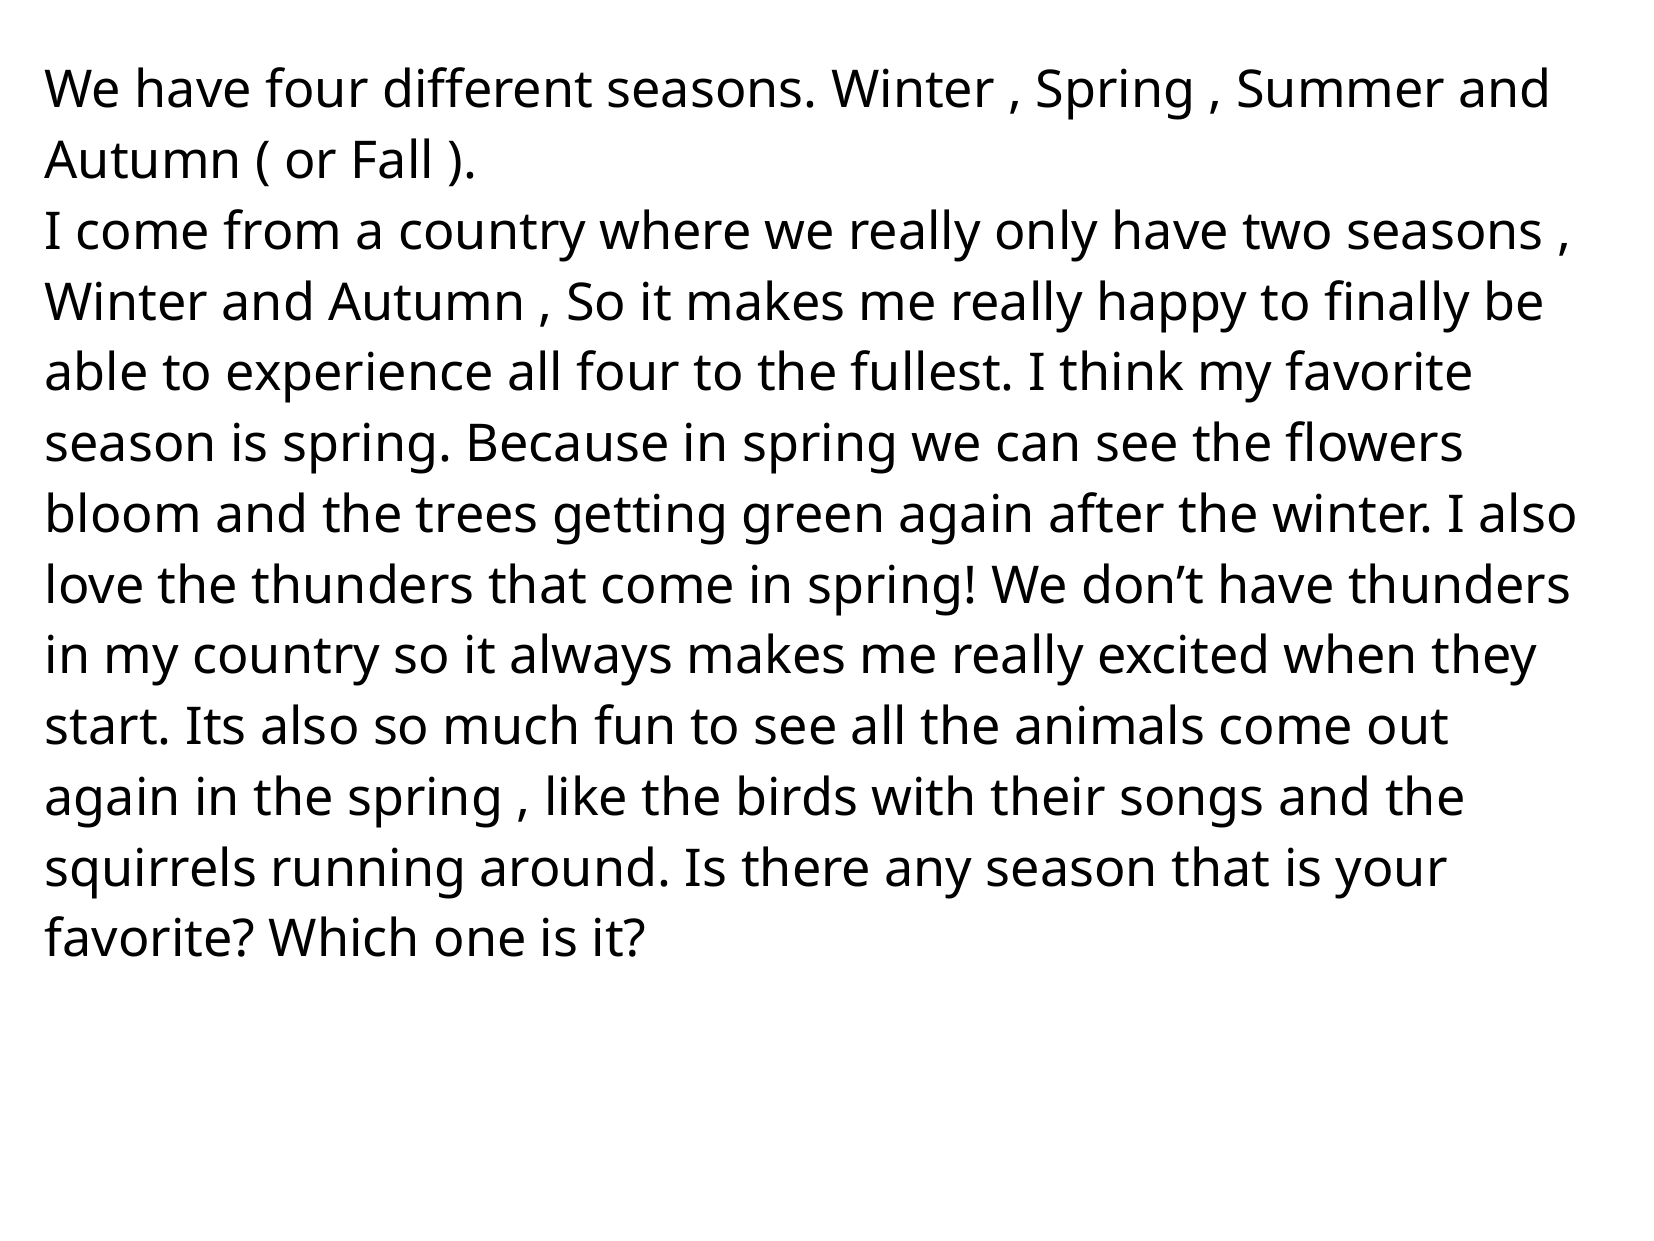

We have four different seasons. Winter , Spring , Summer and Autumn ( or Fall ).
I come from a country where we really only have two seasons , Winter and Autumn , So it makes me really happy to finally be able to experience all four to the fullest. I think my favorite season is spring. Because in spring we can see the flowers bloom and the trees getting green again after the winter. I also love the thunders that come in spring! We don’t have thunders in my country so it always makes me really excited when they start. Its also so much fun to see all the animals come out again in the spring , like the birds with their songs and the squirrels running around. Is there any season that is your favorite? Which one is it?
2